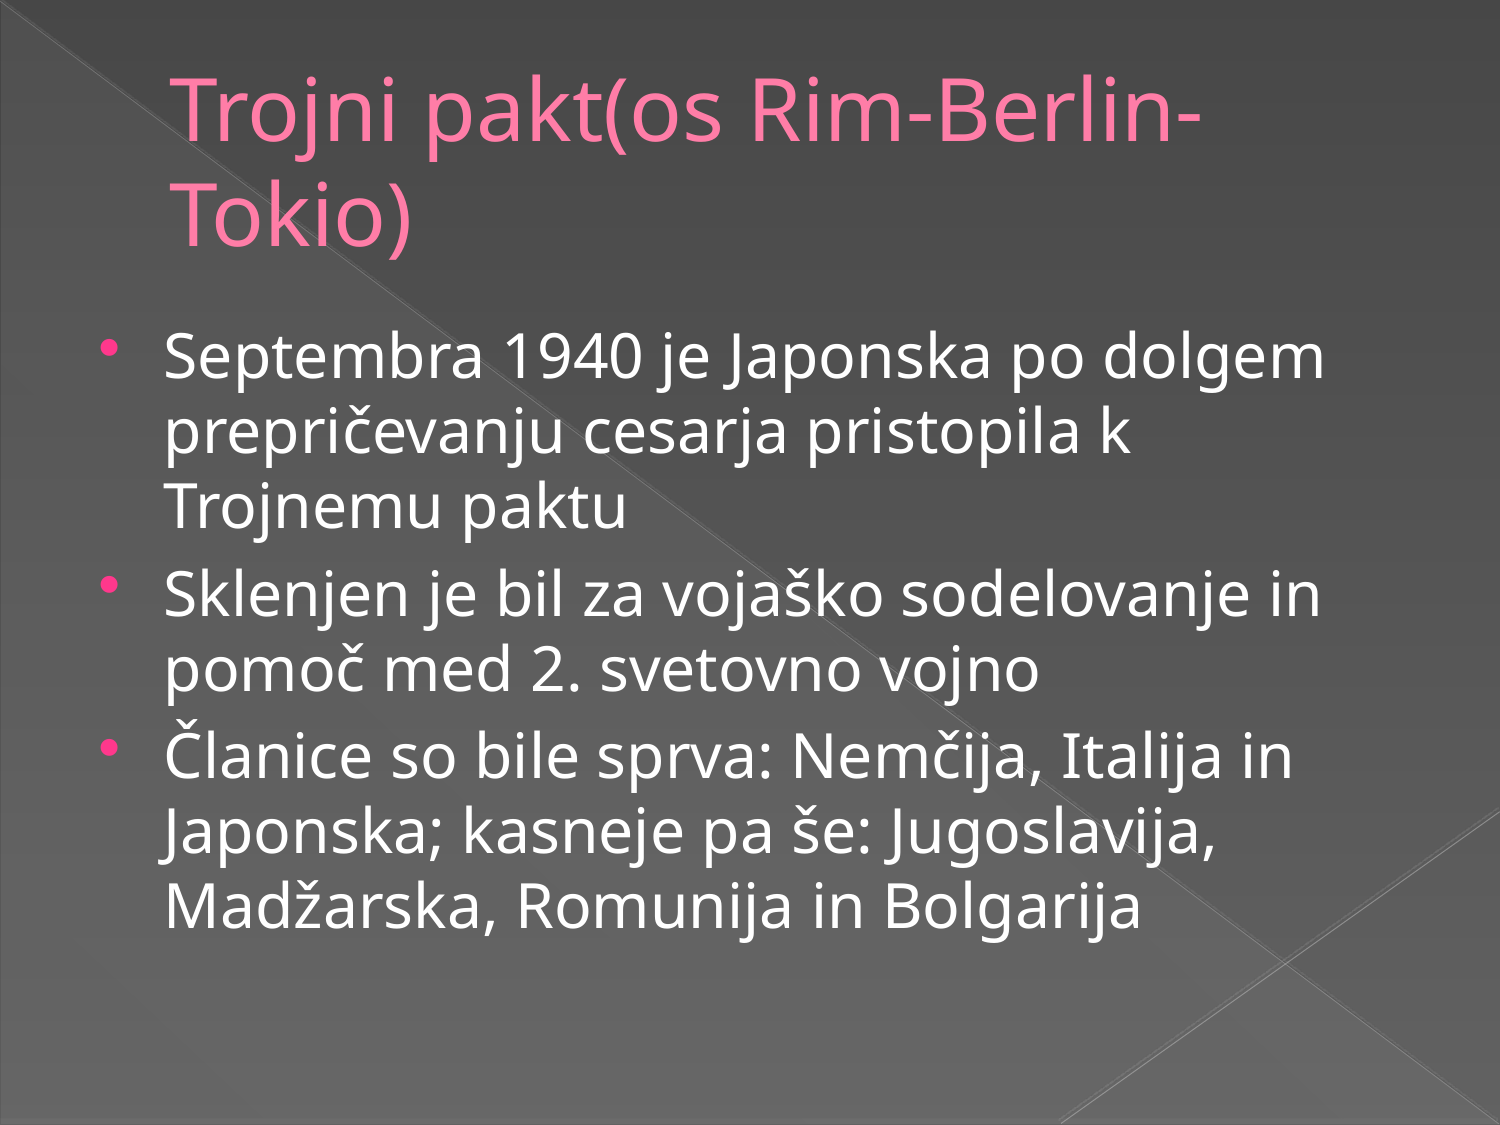

# Trojni pakt(os Rim-Berlin-Tokio)
Septembra 1940 je Japonska po dolgem prepričevanju cesarja pristopila k Trojnemu paktu
Sklenjen je bil za vojaško sodelovanje in pomoč med 2. svetovno vojno
Članice so bile sprva: Nemčija, Italija in Japonska; kasneje pa še: Jugoslavija, Madžarska, Romunija in Bolgarija